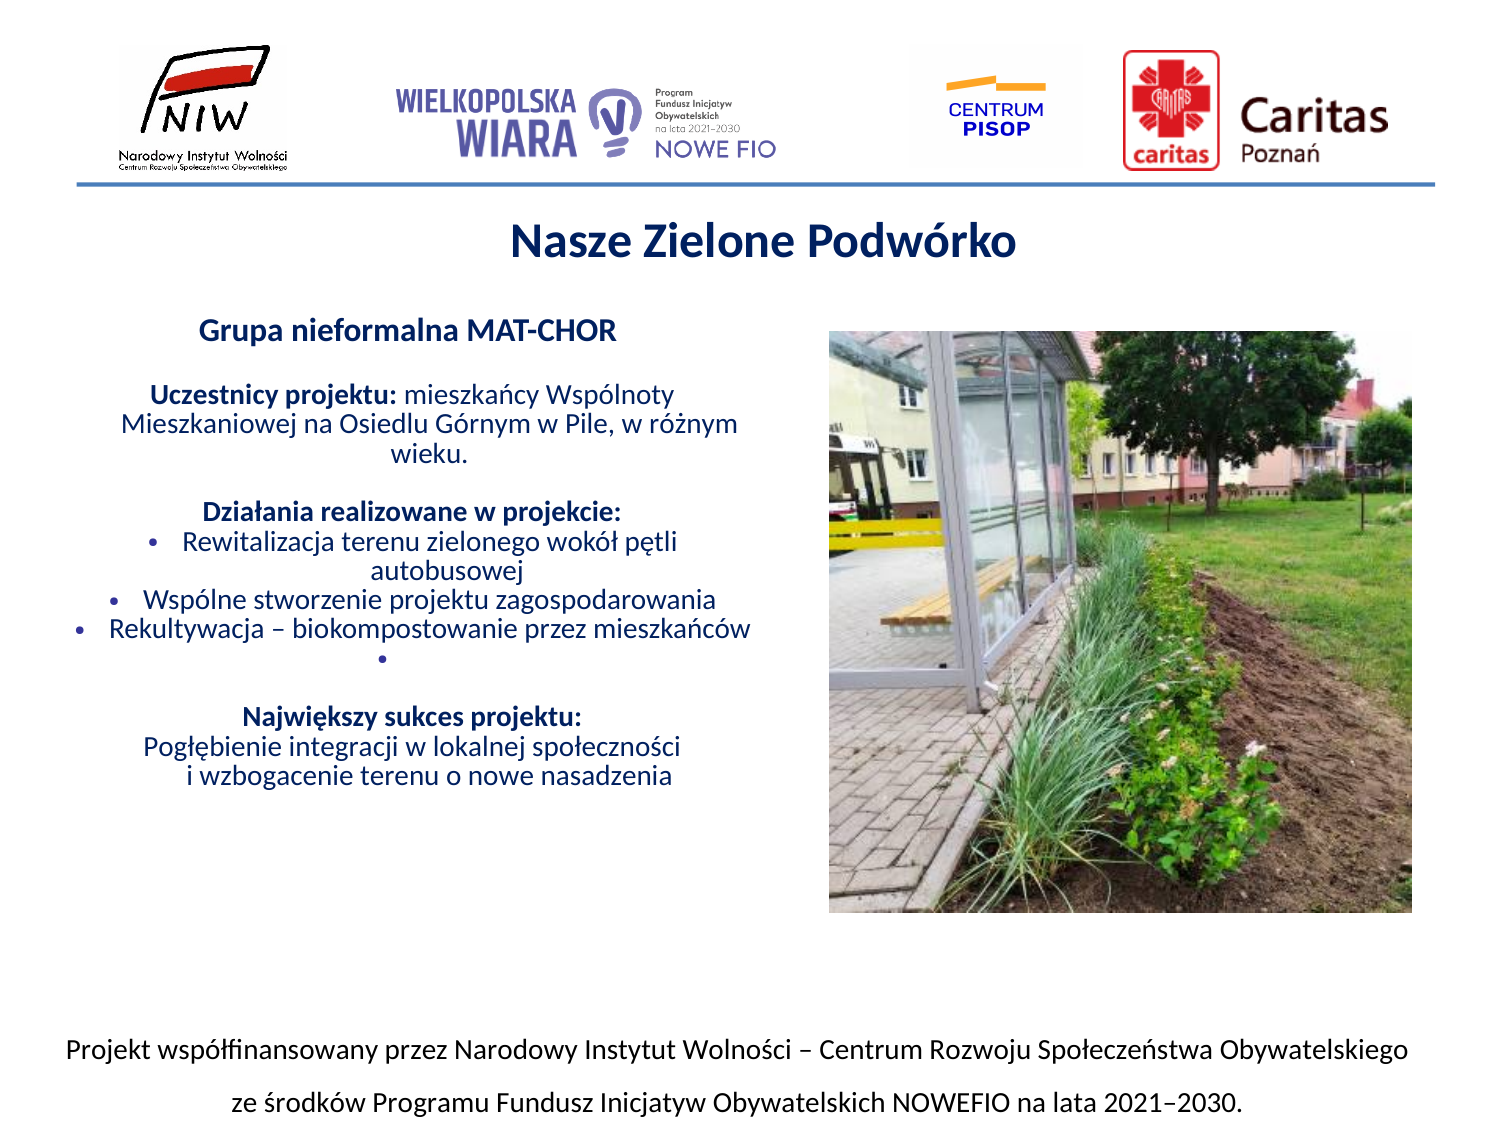

Nasze Zielone Podwórko
Grupa nieformalna MAT-CHOR
Uczestnicy projektu: mieszkańcy Wspólnoty Mieszkaniowej na Osiedlu Górnym w Pile, w różnym wieku.
Działania realizowane w projekcie:
Rewitalizacja terenu zielonego wokół pętli autobusowej
Wspólne stworzenie projektu zagospodarowania
Rekultywacja – biokompostowanie przez mieszkańców
Największy sukces projektu:
 Pogłębienie integracji w lokalnej społeczności
i wzbogacenie terenu o nowe nasadzenia